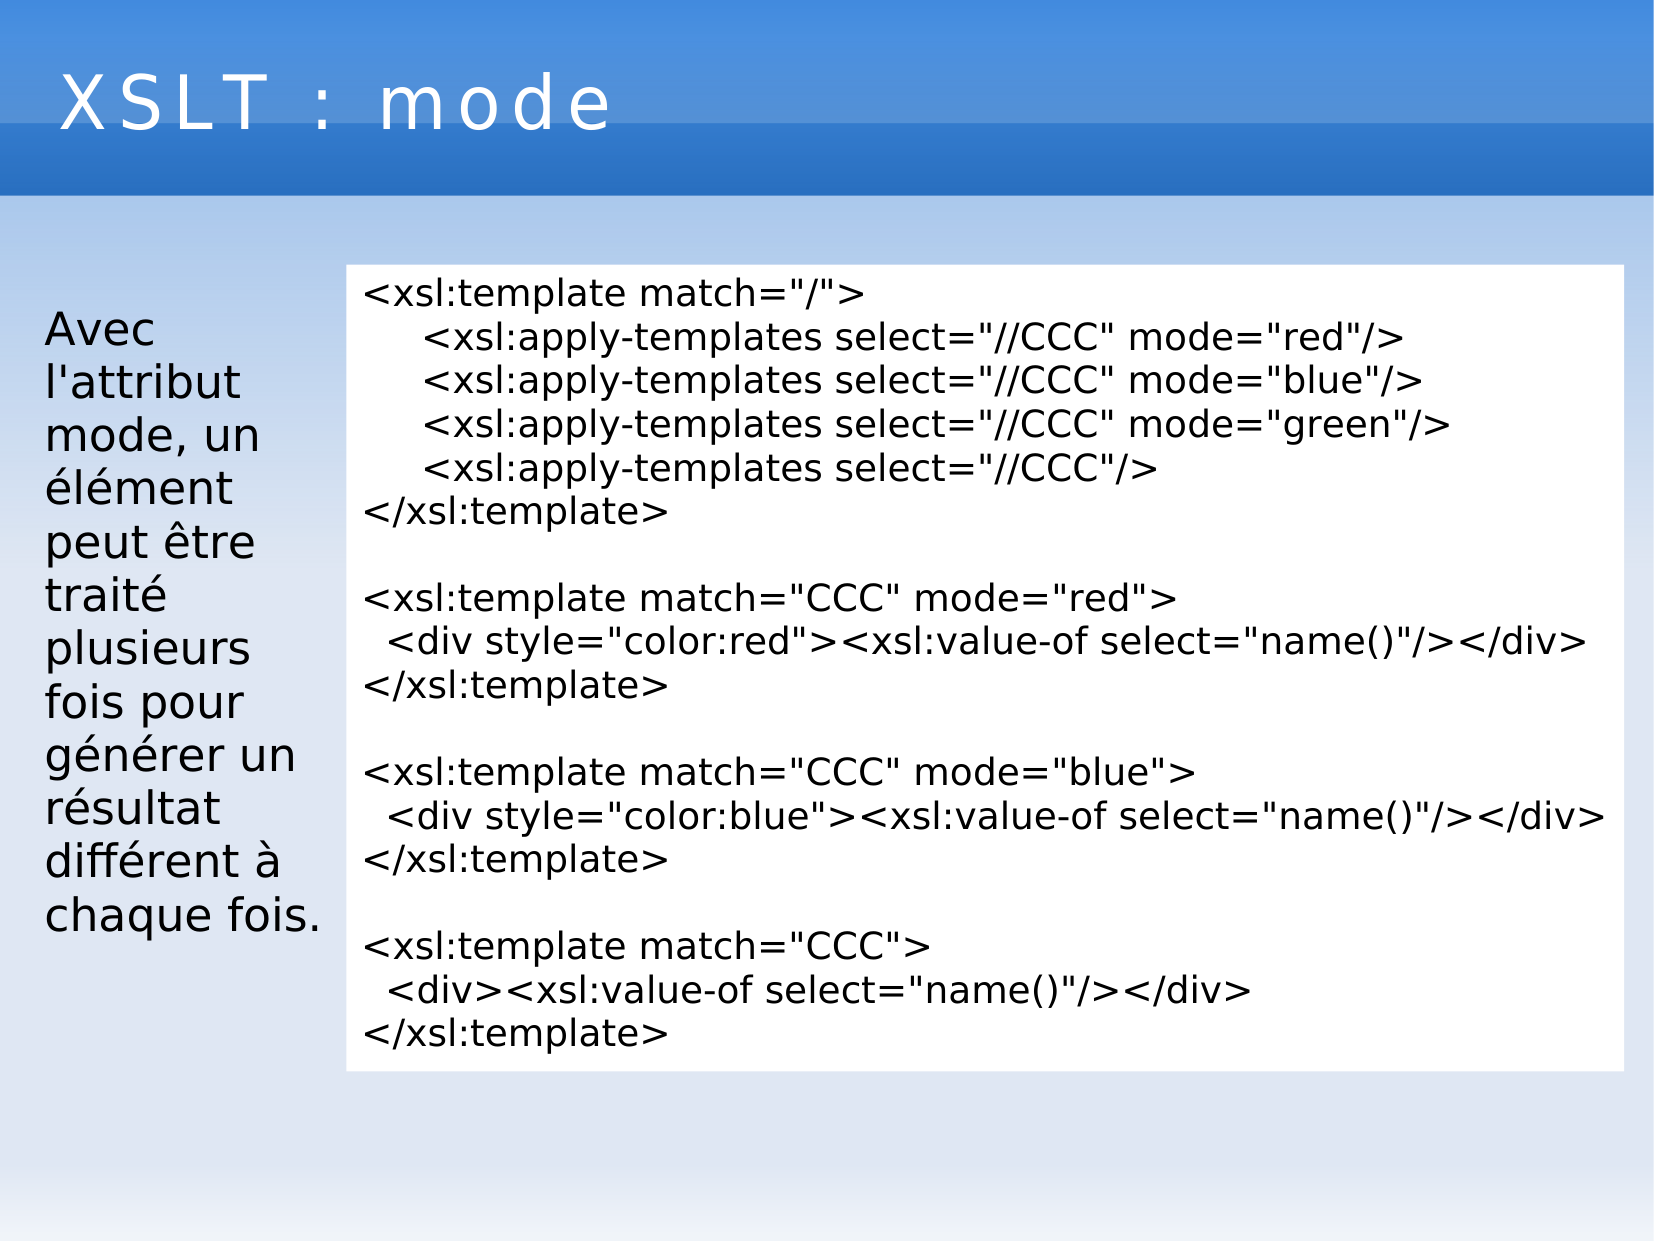

# XSLT : mode
<xsl:template match="/">
 <xsl:apply-templates select="//CCC" mode="red"/>
 <xsl:apply-templates select="//CCC" mode="blue"/>
 <xsl:apply-templates select="//CCC" mode="green"/>
 <xsl:apply-templates select="//CCC"/>
</xsl:template>
<xsl:template match="CCC" mode="red">
 <div style="color:red"><xsl:value-of select="name()"/></div>
</xsl:template>
<xsl:template match="CCC" mode="blue">
 <div style="color:blue"><xsl:value-of select="name()"/></div>
</xsl:template>
<xsl:template match="CCC">
 <div><xsl:value-of select="name()"/></div>
</xsl:template>
Avec l'attribut mode, un élément peut être traité plusieurs fois pour générer un résultat différent à chaque fois.